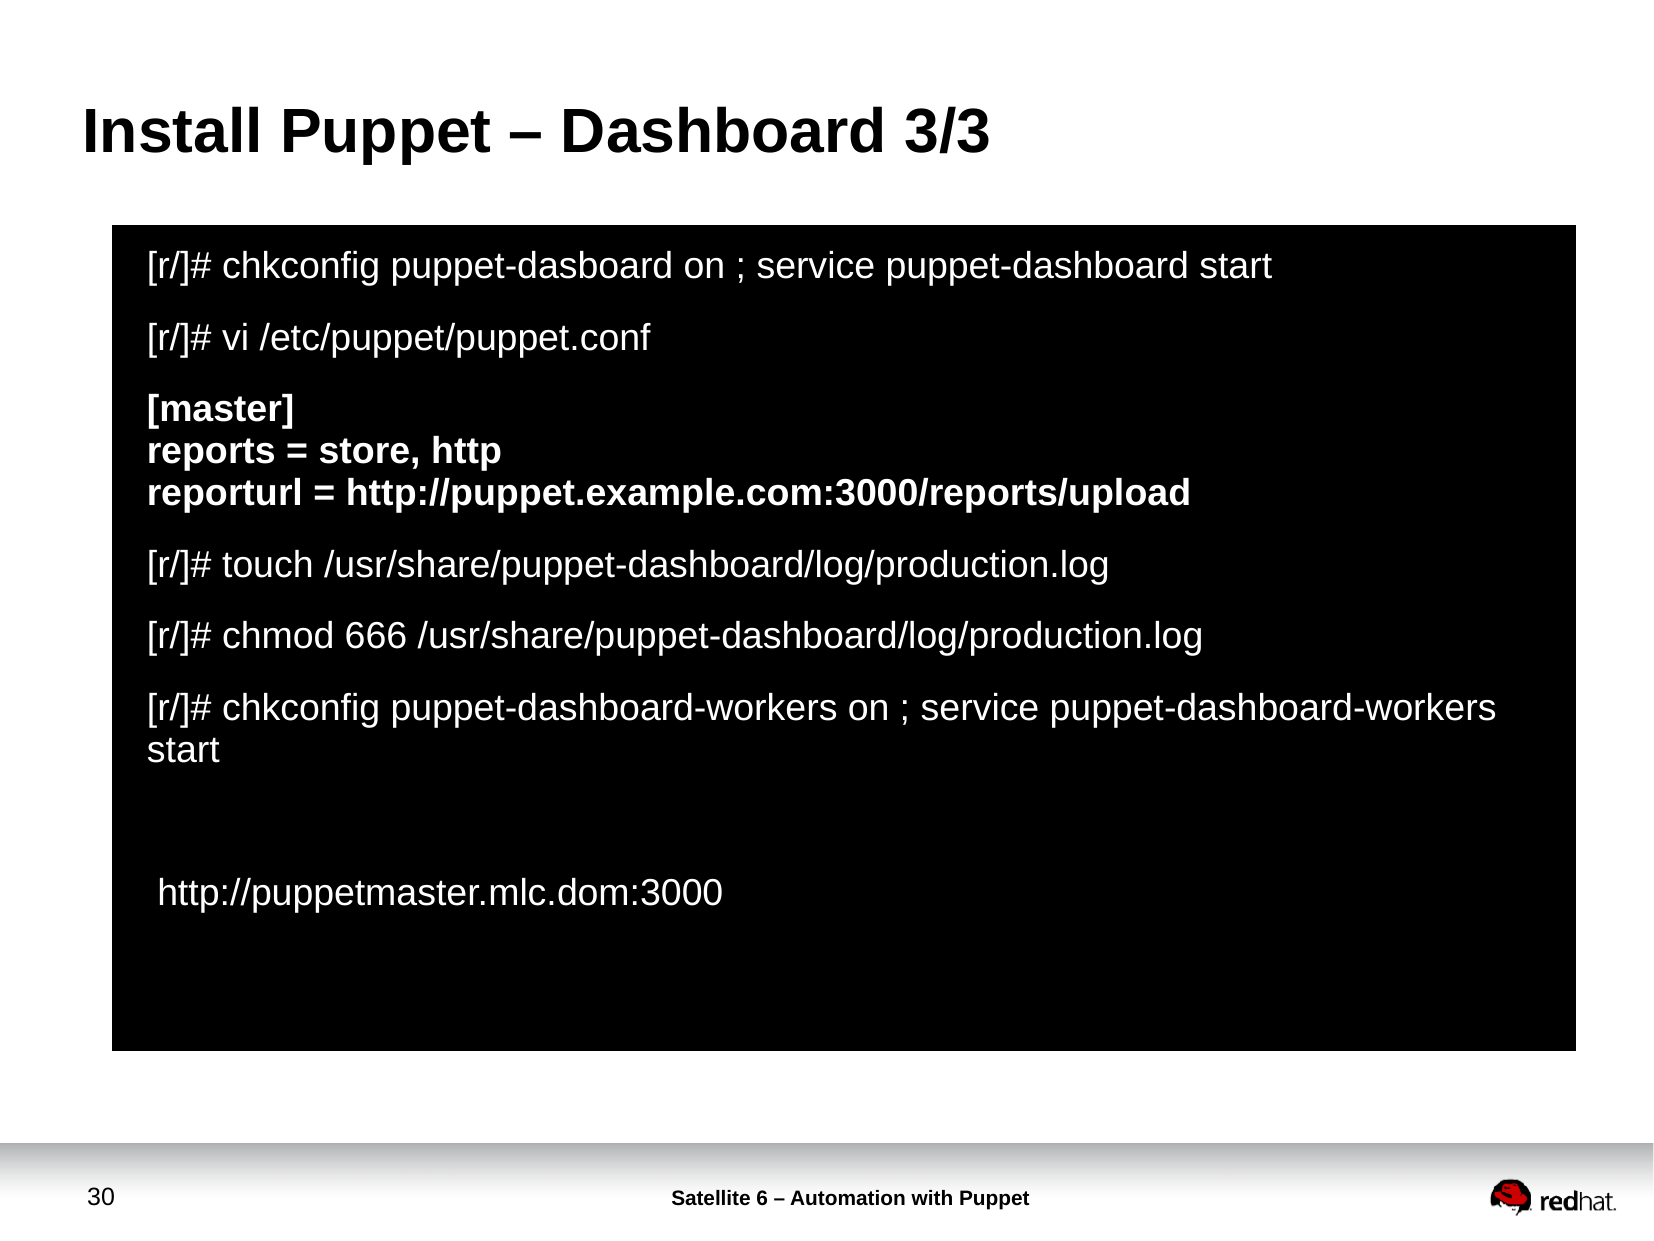

# Install Puppet – Dashboard 3/3
[r/]# chkconfig puppet-dasboard on ; service puppet-dashboard start
[r/]# vi /etc/puppet/puppet.conf
[master]
reports = store, http
reporturl = http://puppet.example.com:3000/reports/upload
[r/]# touch /usr/share/puppet-dashboard/log/production.log
[r/]# chmod 666 /usr/share/puppet-dashboard/log/production.log
[r/]# chkconfig puppet-dashboard-workers on ; service puppet-dashboard-workers start
 http://puppetmaster.mlc.dom:3000